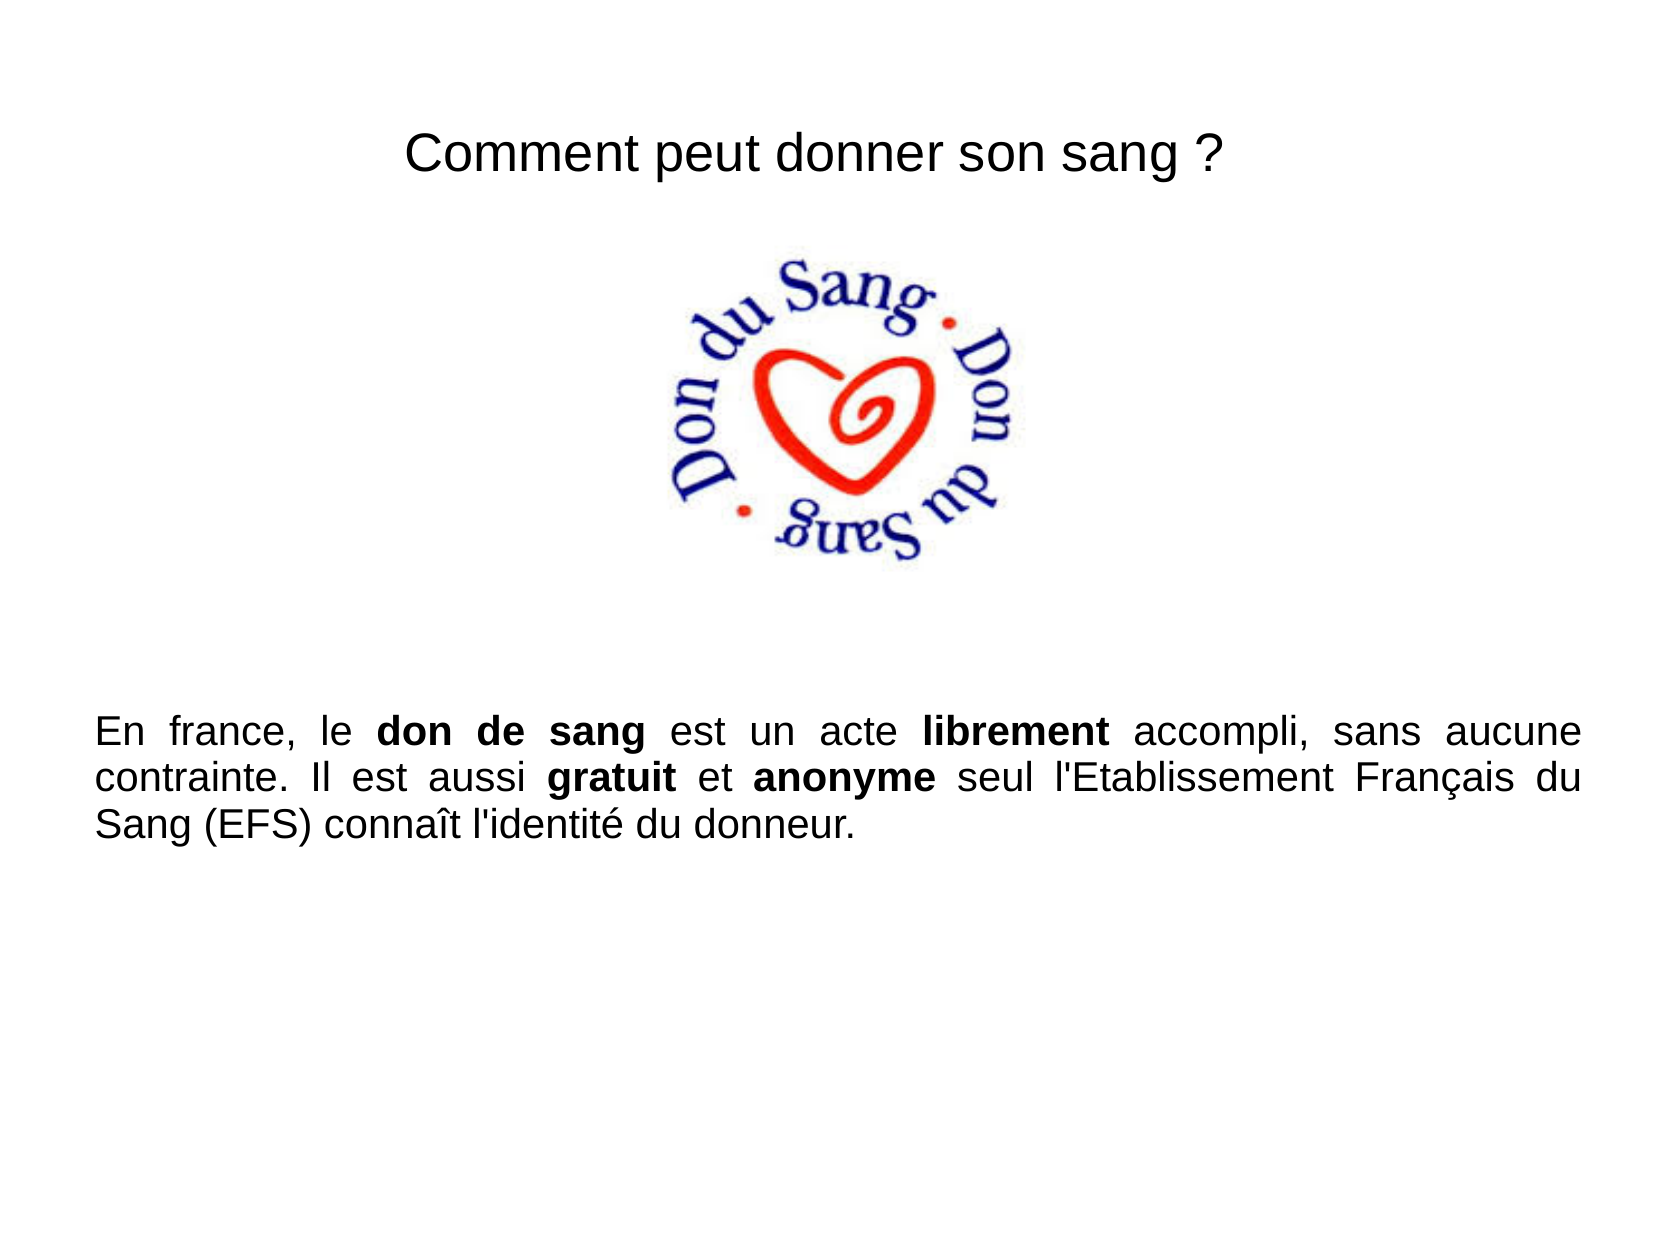

# Comment peut donner son sang ?
En france, le don de sang est un acte librement accompli, sans aucune contrainte. Il est aussi gratuit et anonyme seul l'Etablissement Français du Sang (EFS) connaît l'identité du donneur.